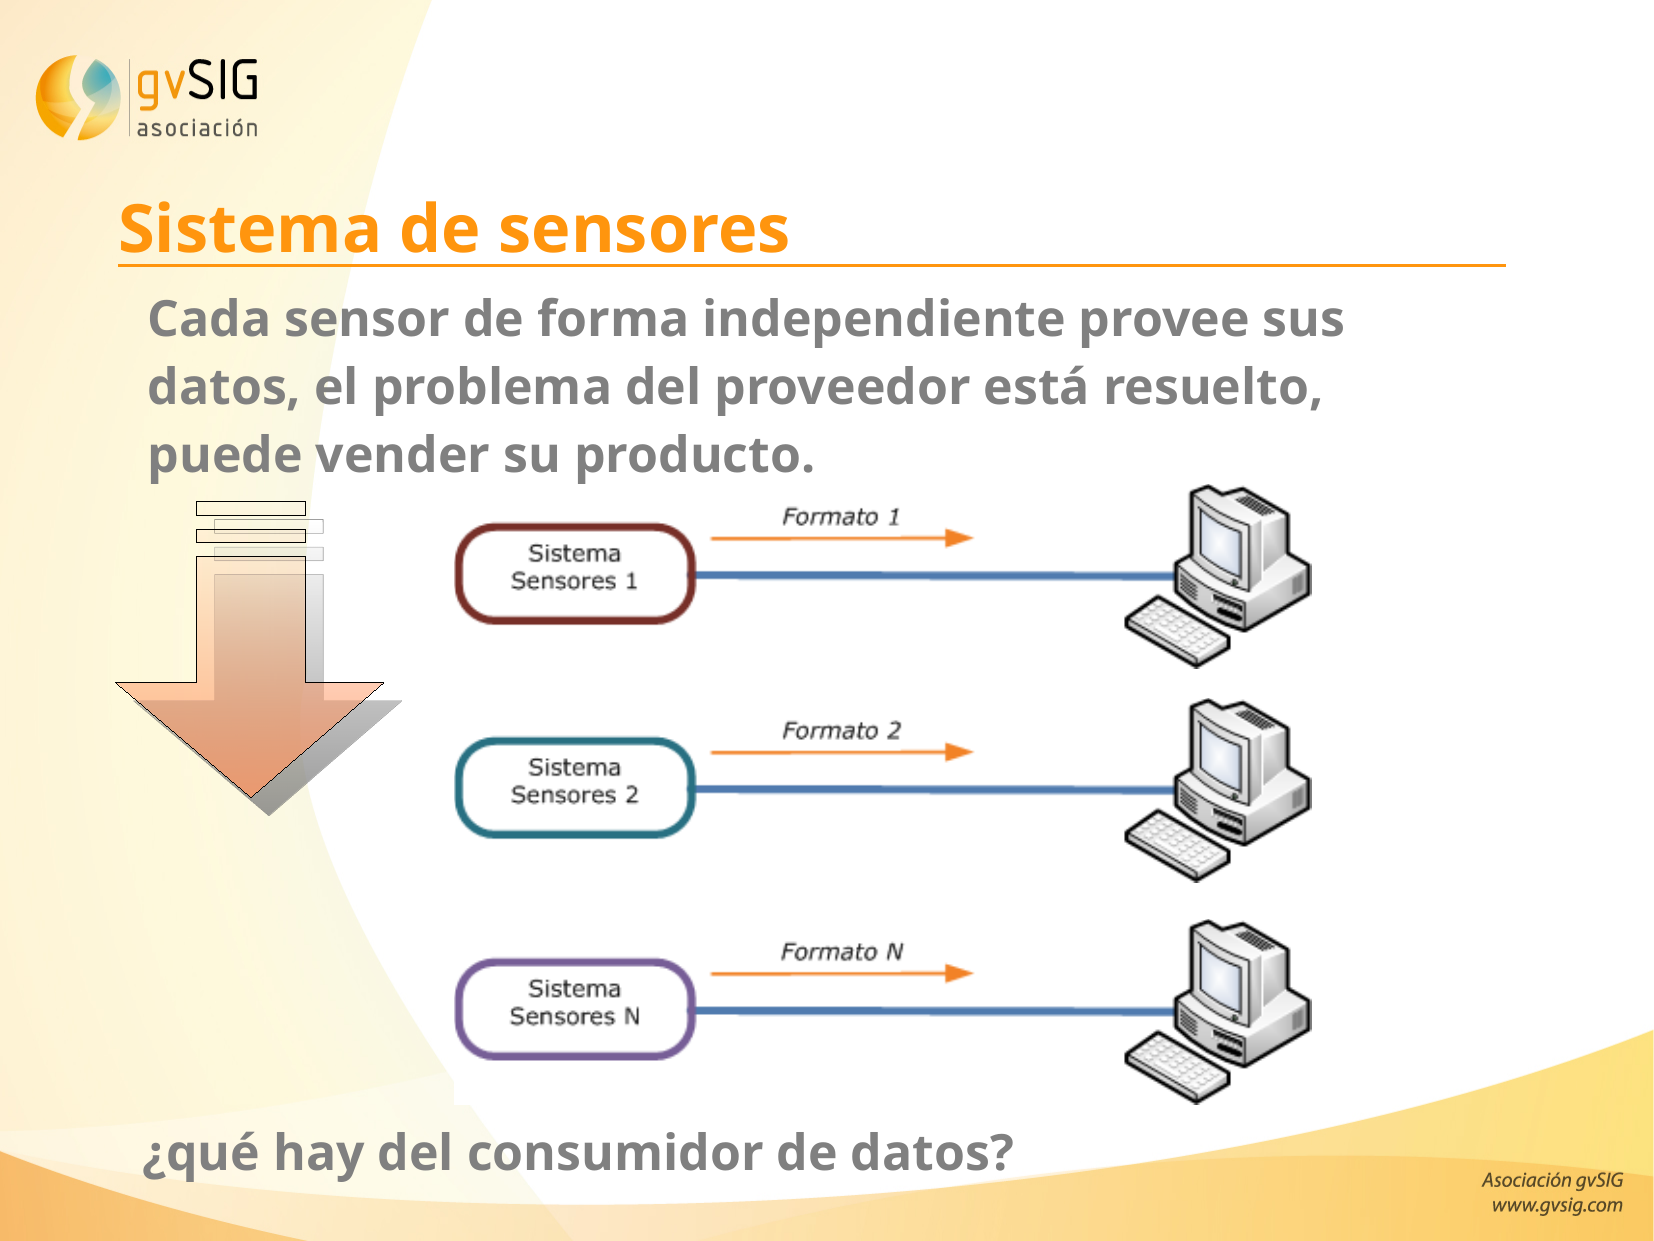

# Sistema de sensores
Cada sensor de forma independiente provee sus datos, el problema del proveedor está resuelto, puede vender su producto.
¿qué hay del consumidor de datos?